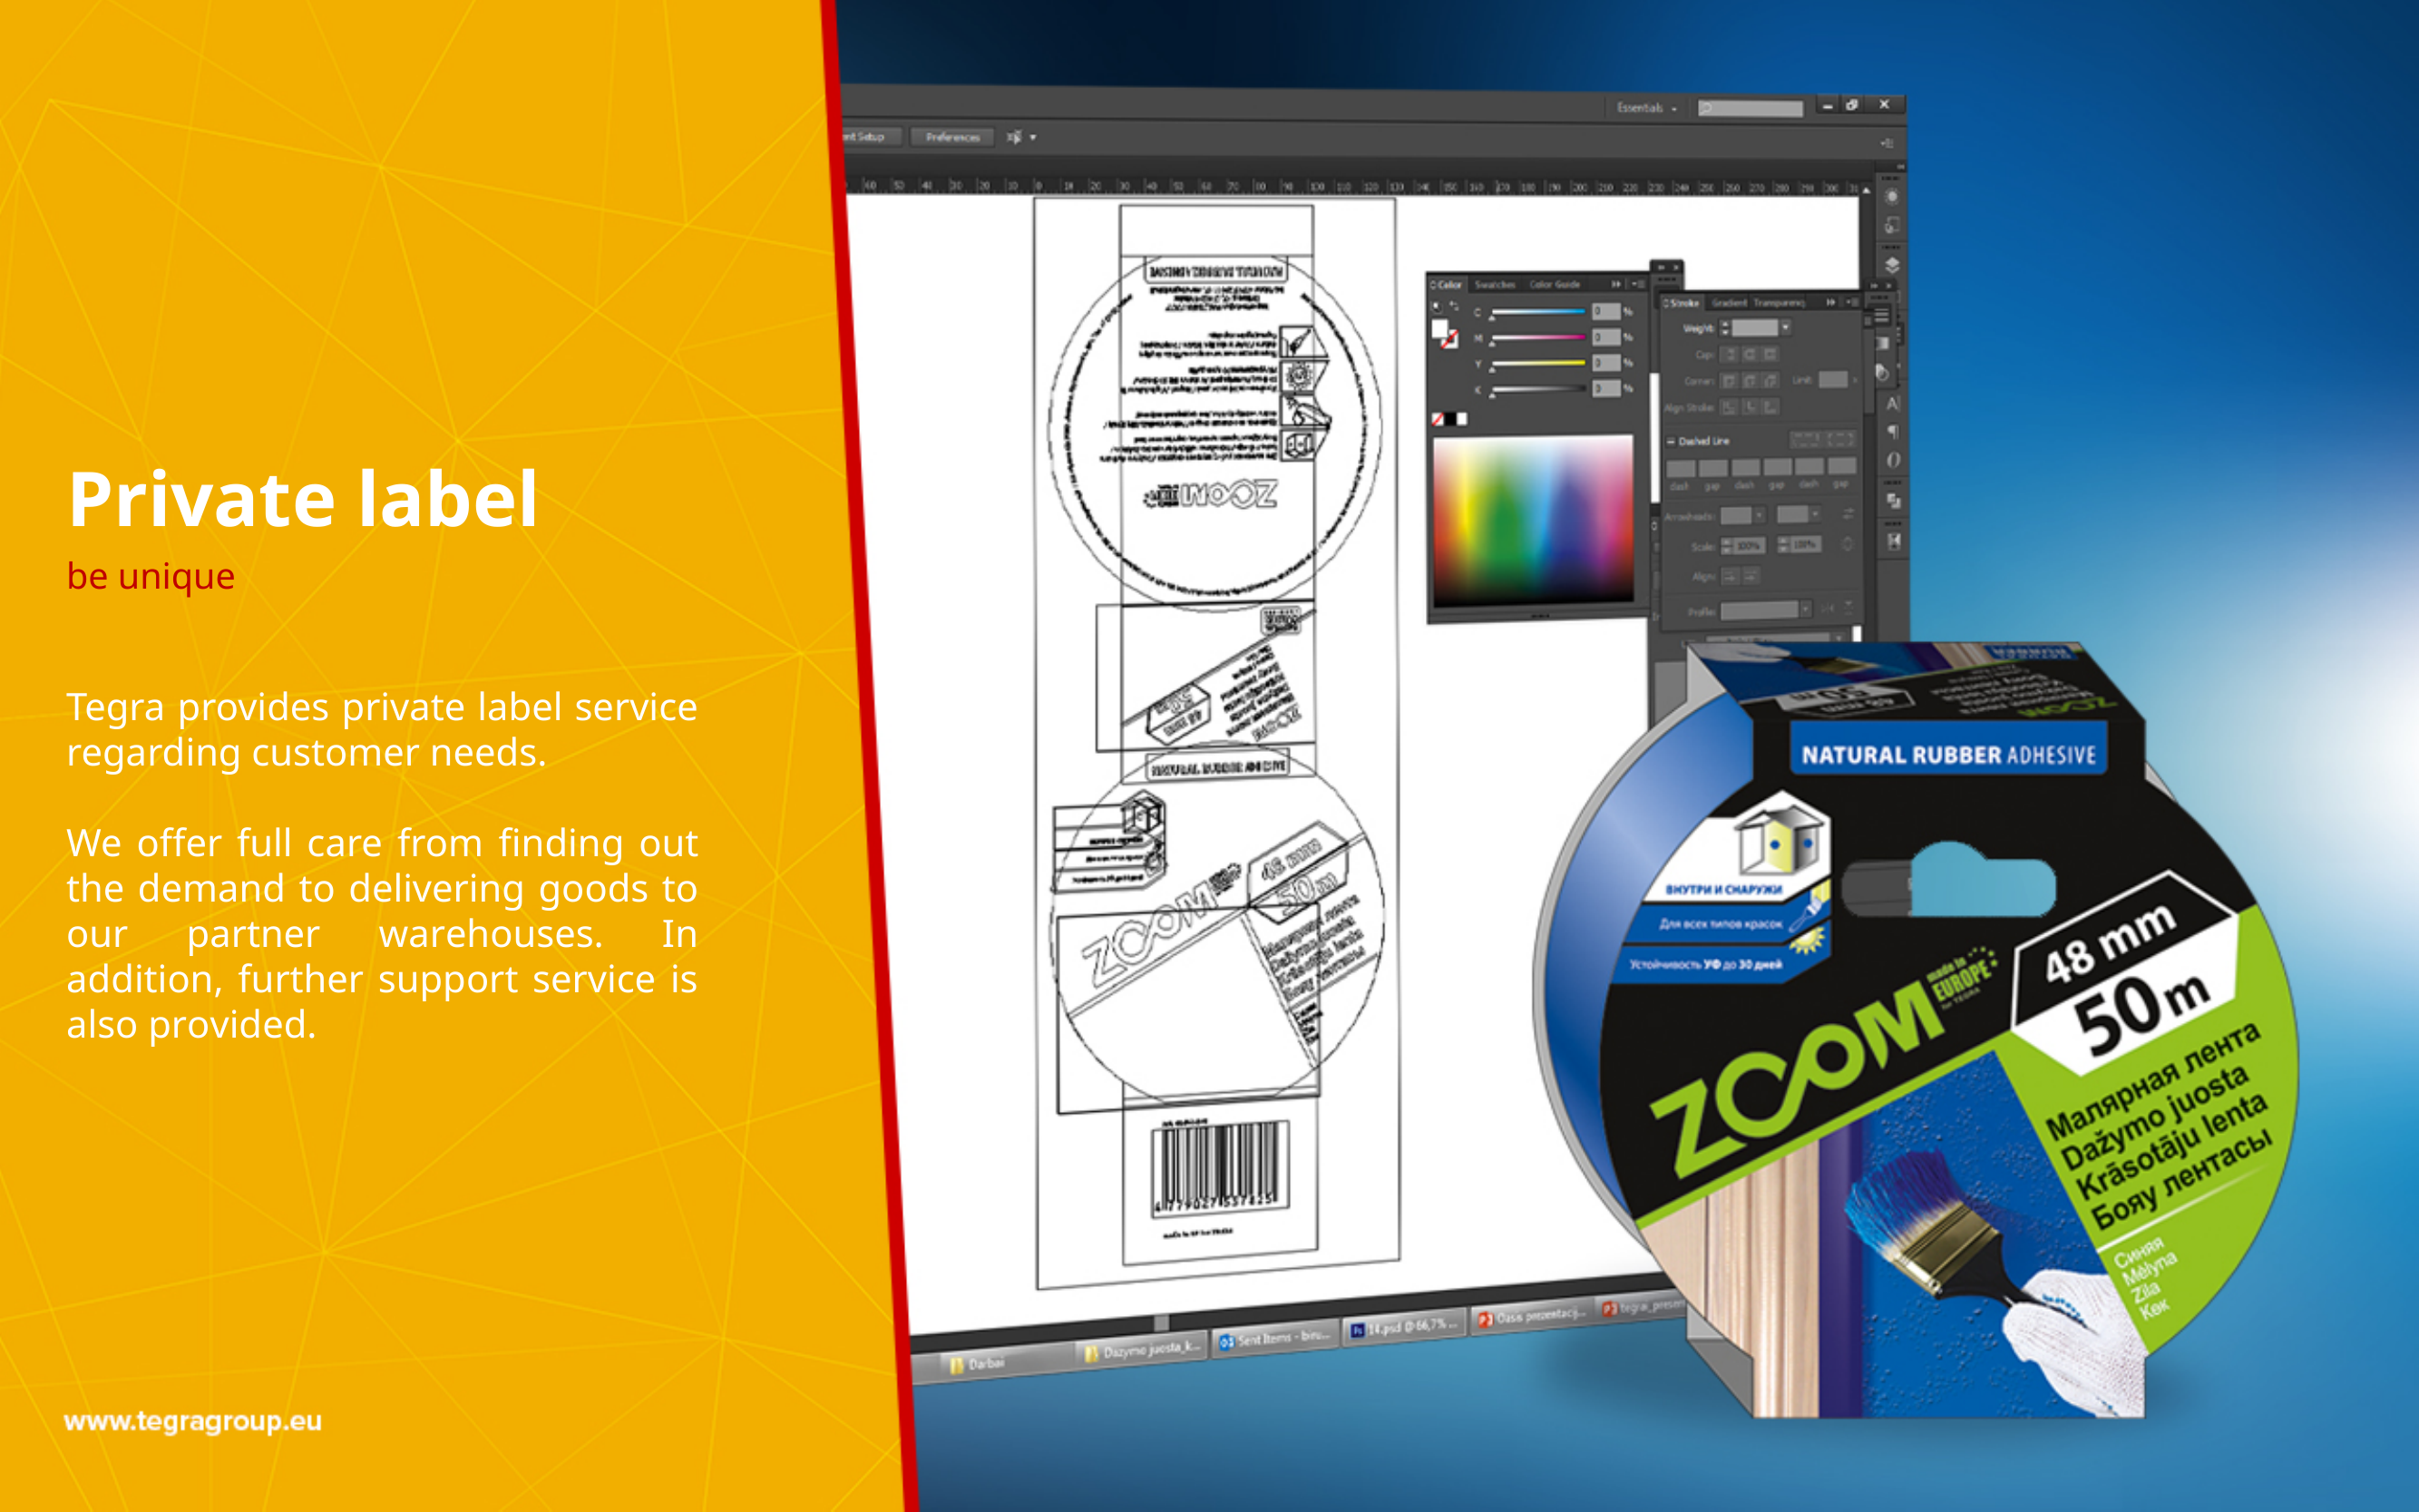

Private label
be unique
Tegra provides private label service regarding customer needs.
We offer full care from finding out the demand to delivering goods to our partner warehouses. In addition, further support service is also provided.